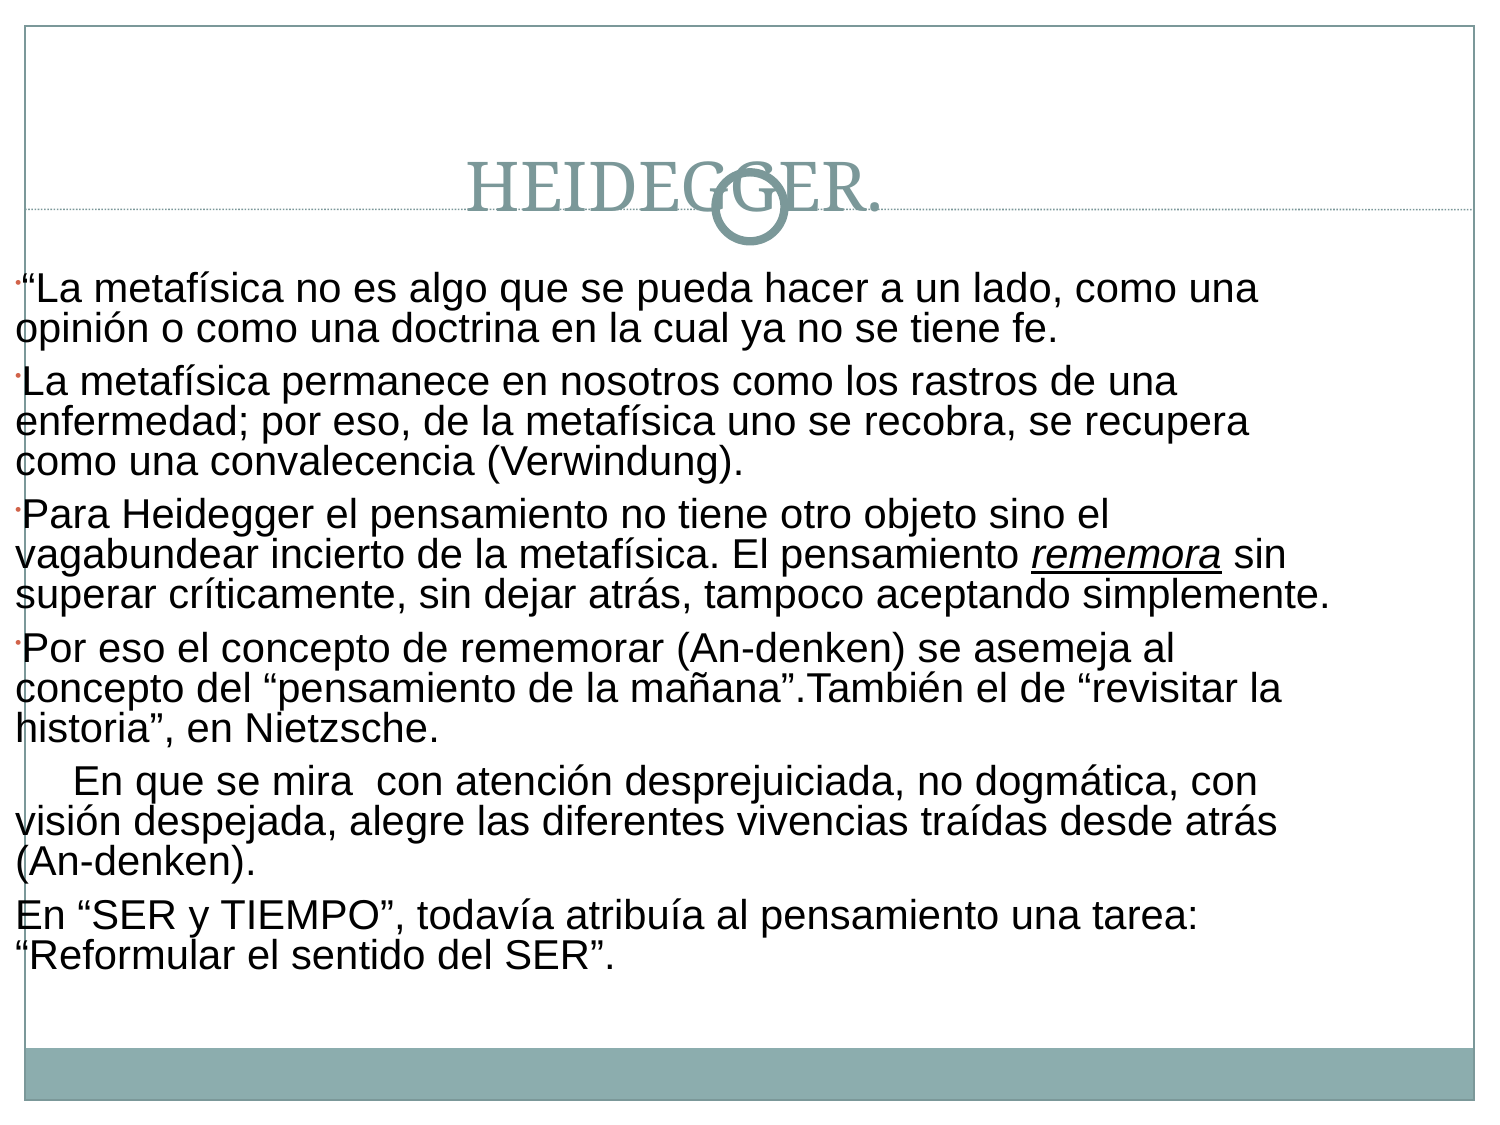

# HEIDEGGER.
“La metafísica no es algo que se pueda hacer a un lado, como una opinión o como una doctrina en la cual ya no se tiene fe.
La metafísica permanece en nosotros como los rastros de una enfermedad; por eso, de la metafísica uno se recobra, se recupera como una convalecencia (Verwindung).
Para Heidegger el pensamiento no tiene otro objeto sino el vagabundear incierto de la metafísica. El pensamiento rememora sin superar críticamente, sin dejar atrás, tampoco aceptando simplemente.
Por eso el concepto de rememorar (An-denken) se asemeja al concepto del “pensamiento de la mañana”.También el de “revisitar la historia”, en Nietzsche.
 En que se mira con atención desprejuiciada, no dogmática, con visión despejada, alegre las diferentes vivencias traídas desde atrás (An-denken).
En “SER y TIEMPO”, todavía atribuía al pensamiento una tarea: “Reformular el sentido del SER”.